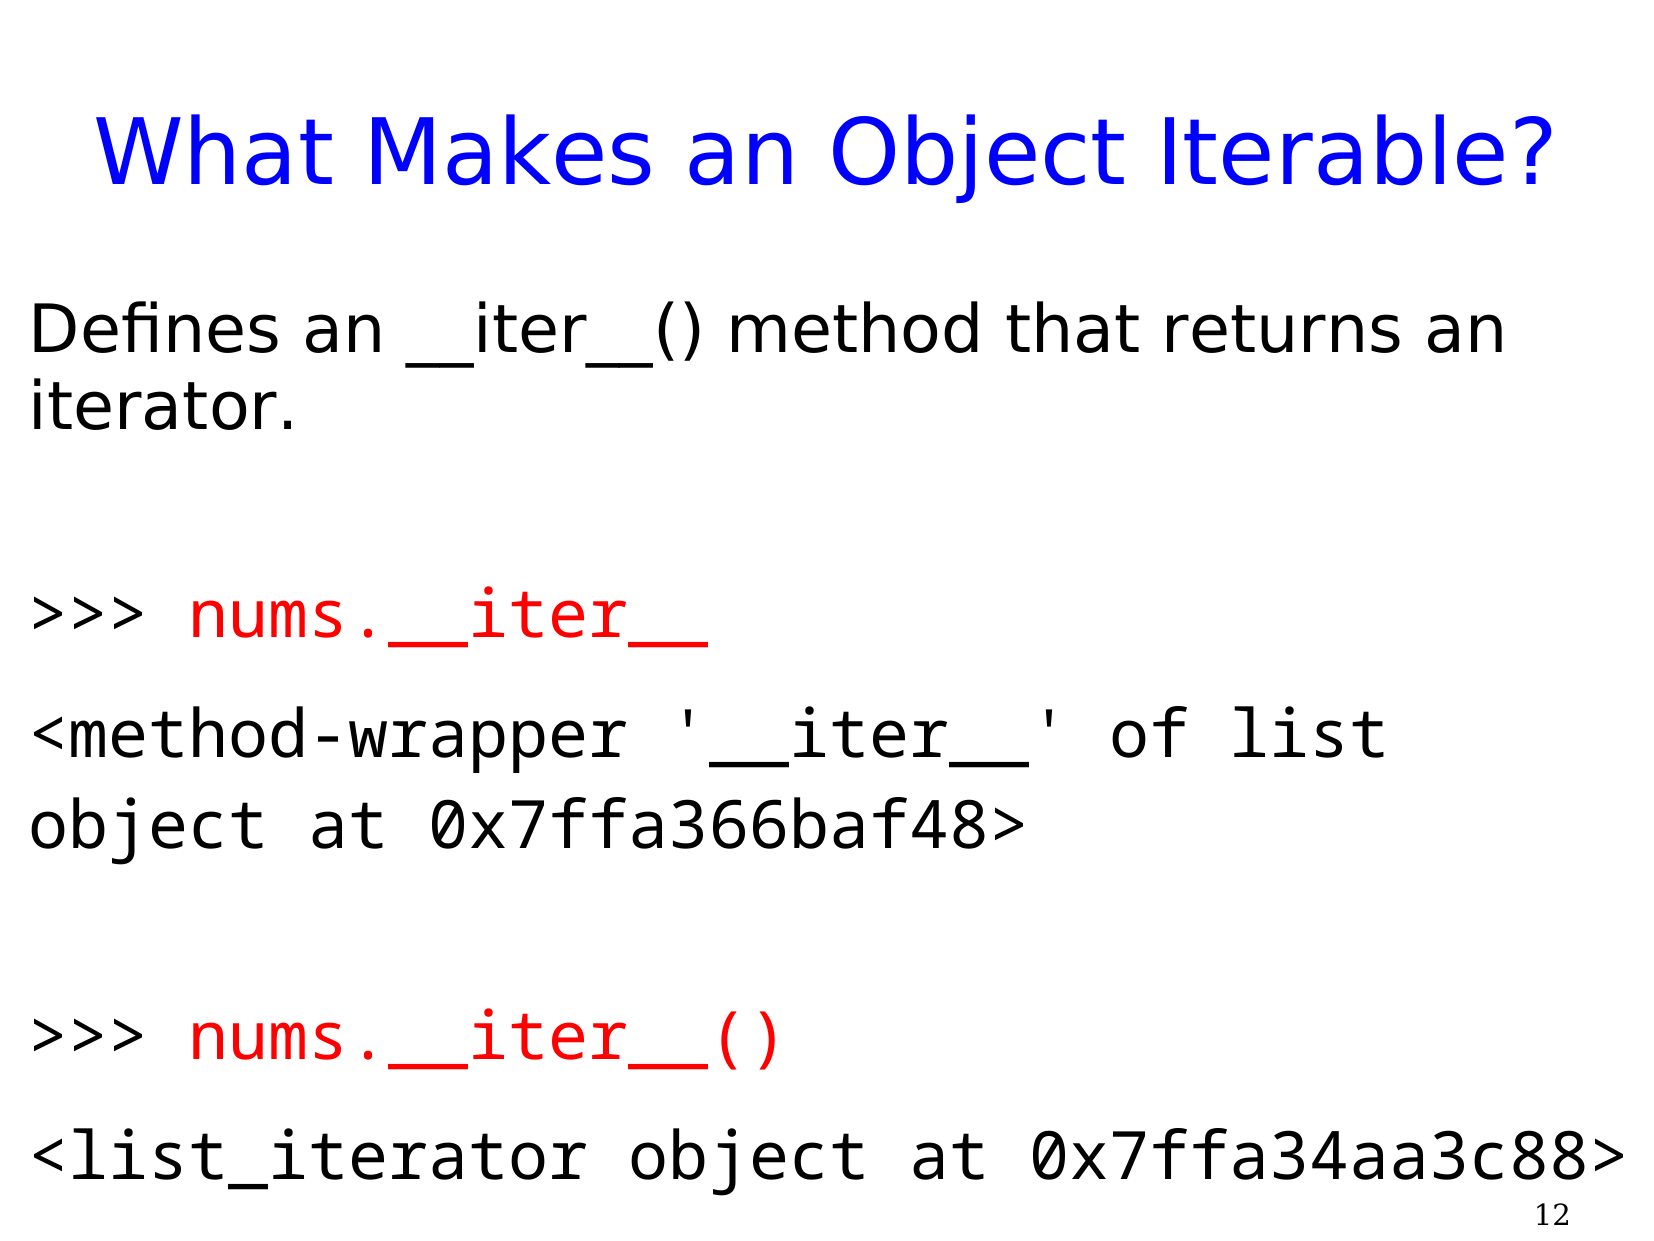

# What Makes an Object Iterable?
Defines an __iter__() method that returns an iterator.
>>> nums.__iter__
<method-wrapper '__iter__' of list object at 0x7ffa366baf48>
>>> nums.__iter__()
<list_iterator object at 0x7ffa34aa3c88>
12